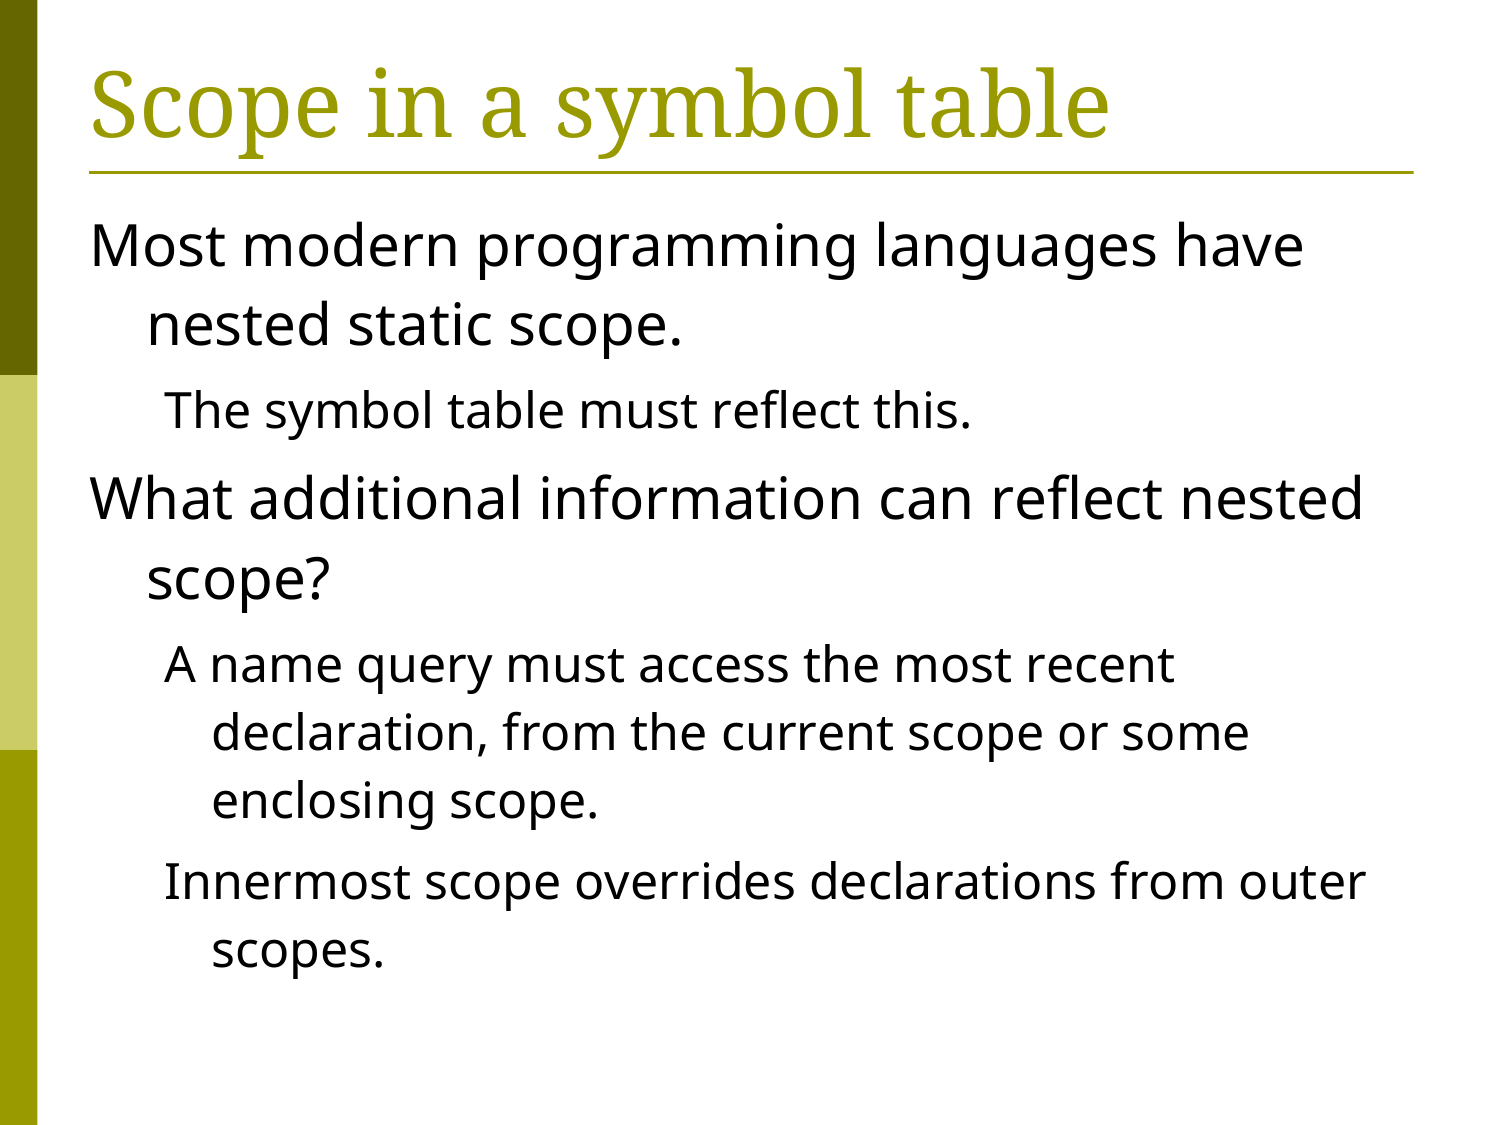

# Scope in a symbol table
Most modern programming languages have nested static scope.
The symbol table must reflect this.
What additional information can reflect nested scope?
A name query must access the most recent declaration, from the current scope or some enclosing scope.
Innermost scope overrides declarations from outer scopes.